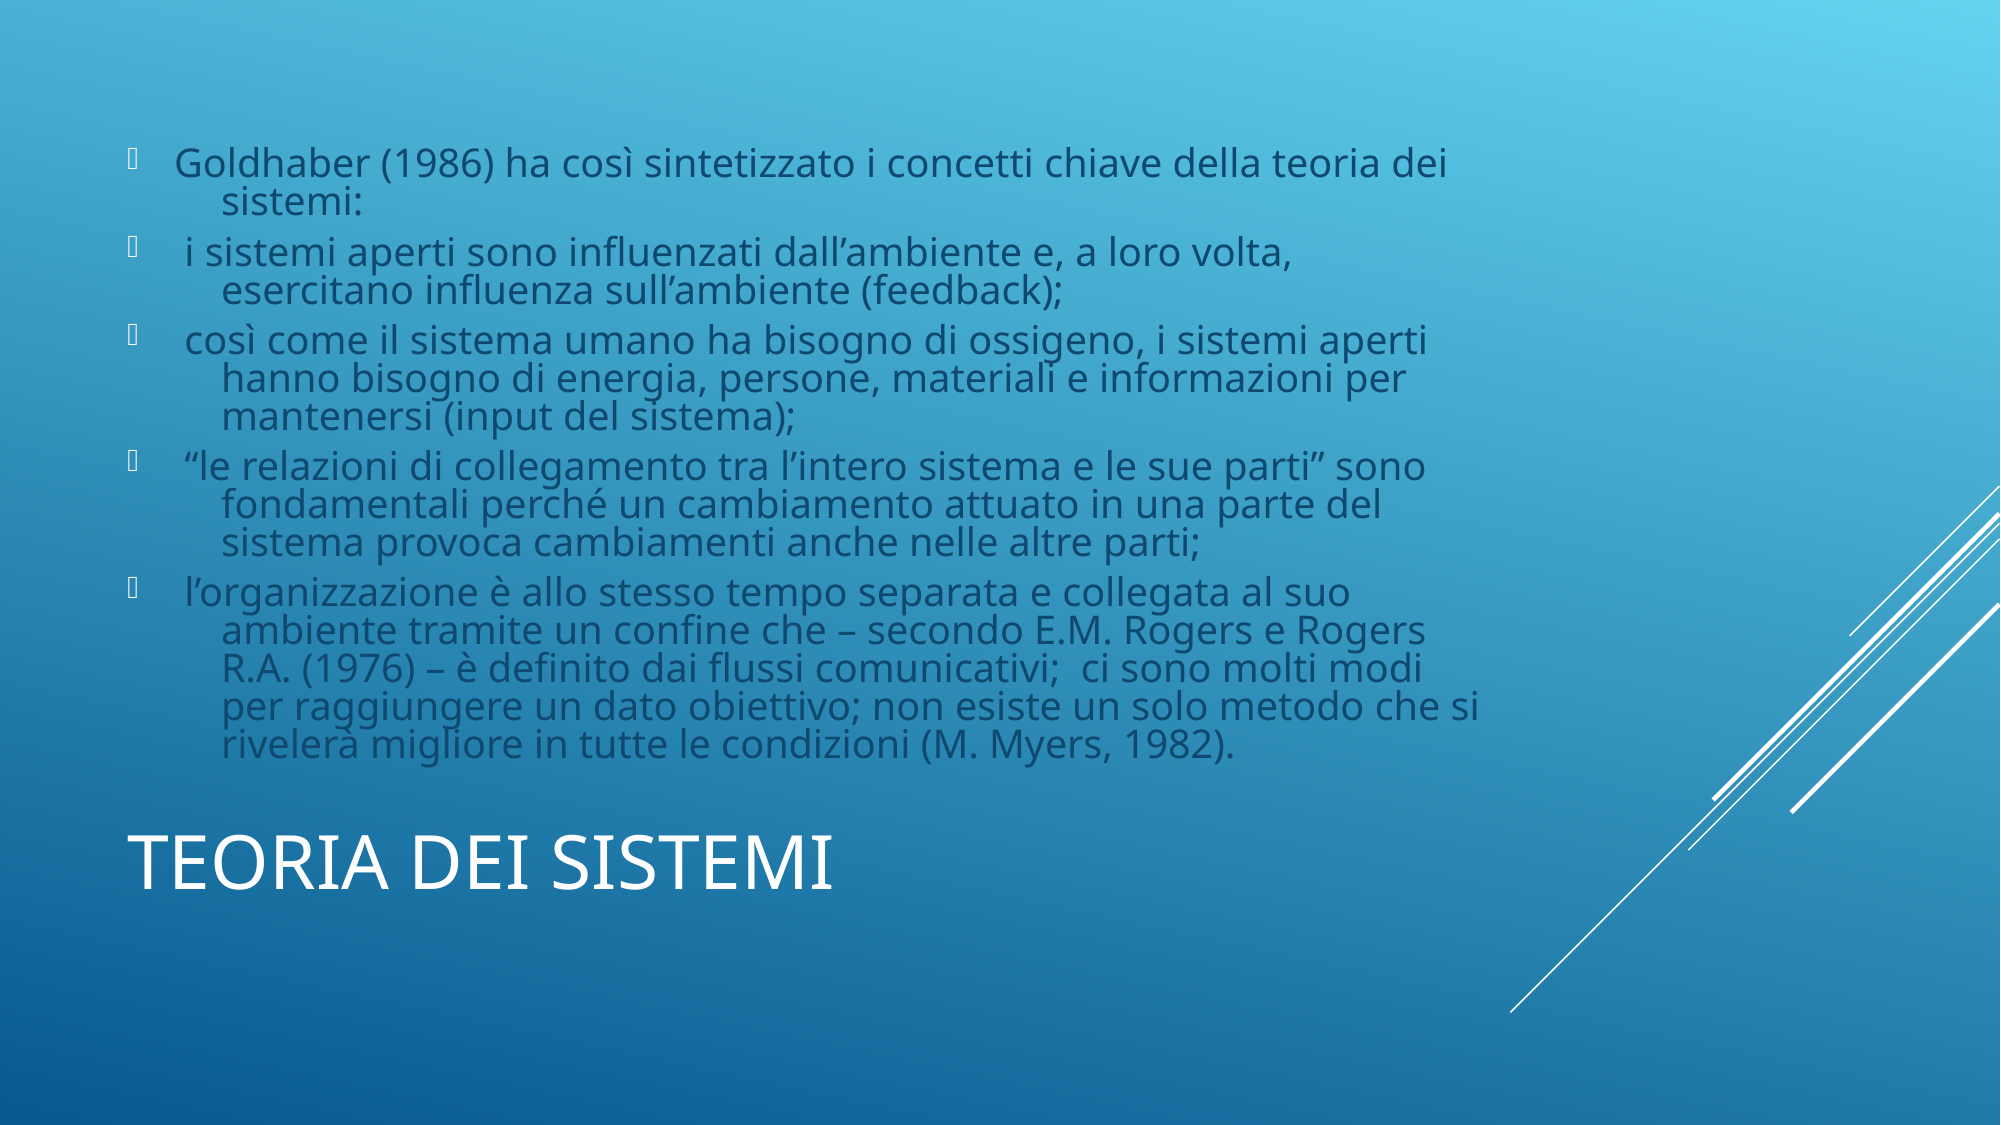

Goldhaber (1986) ha così sintetizzato i concetti chiave della teoria dei sistemi:
 i sistemi aperti sono influenzati dall’ambiente e, a loro volta, esercitano influenza sull’ambiente (feedback);
 così come il sistema umano ha bisogno di ossigeno, i sistemi aperti hanno bisogno di energia, persone, materiali e informazioni per mantenersi (input del sistema);
 “le relazioni di collegamento tra l’intero sistema e le sue parti” sono fondamentali perché un cambiamento attuato in una parte del sistema provoca cambiamenti anche nelle altre parti;
 l’organizzazione è allo stesso tempo separata e collegata al suo ambiente tramite un confine che – secondo E.M. Rogers e Rogers R.A. (1976) – è definito dai flussi comunicativi;  ci sono molti modi per raggiungere un dato obiettivo; non esiste un solo metodo che si rivelerà migliore in tutte le condizioni (M. Myers, 1982).
# Teoria dei sistemi